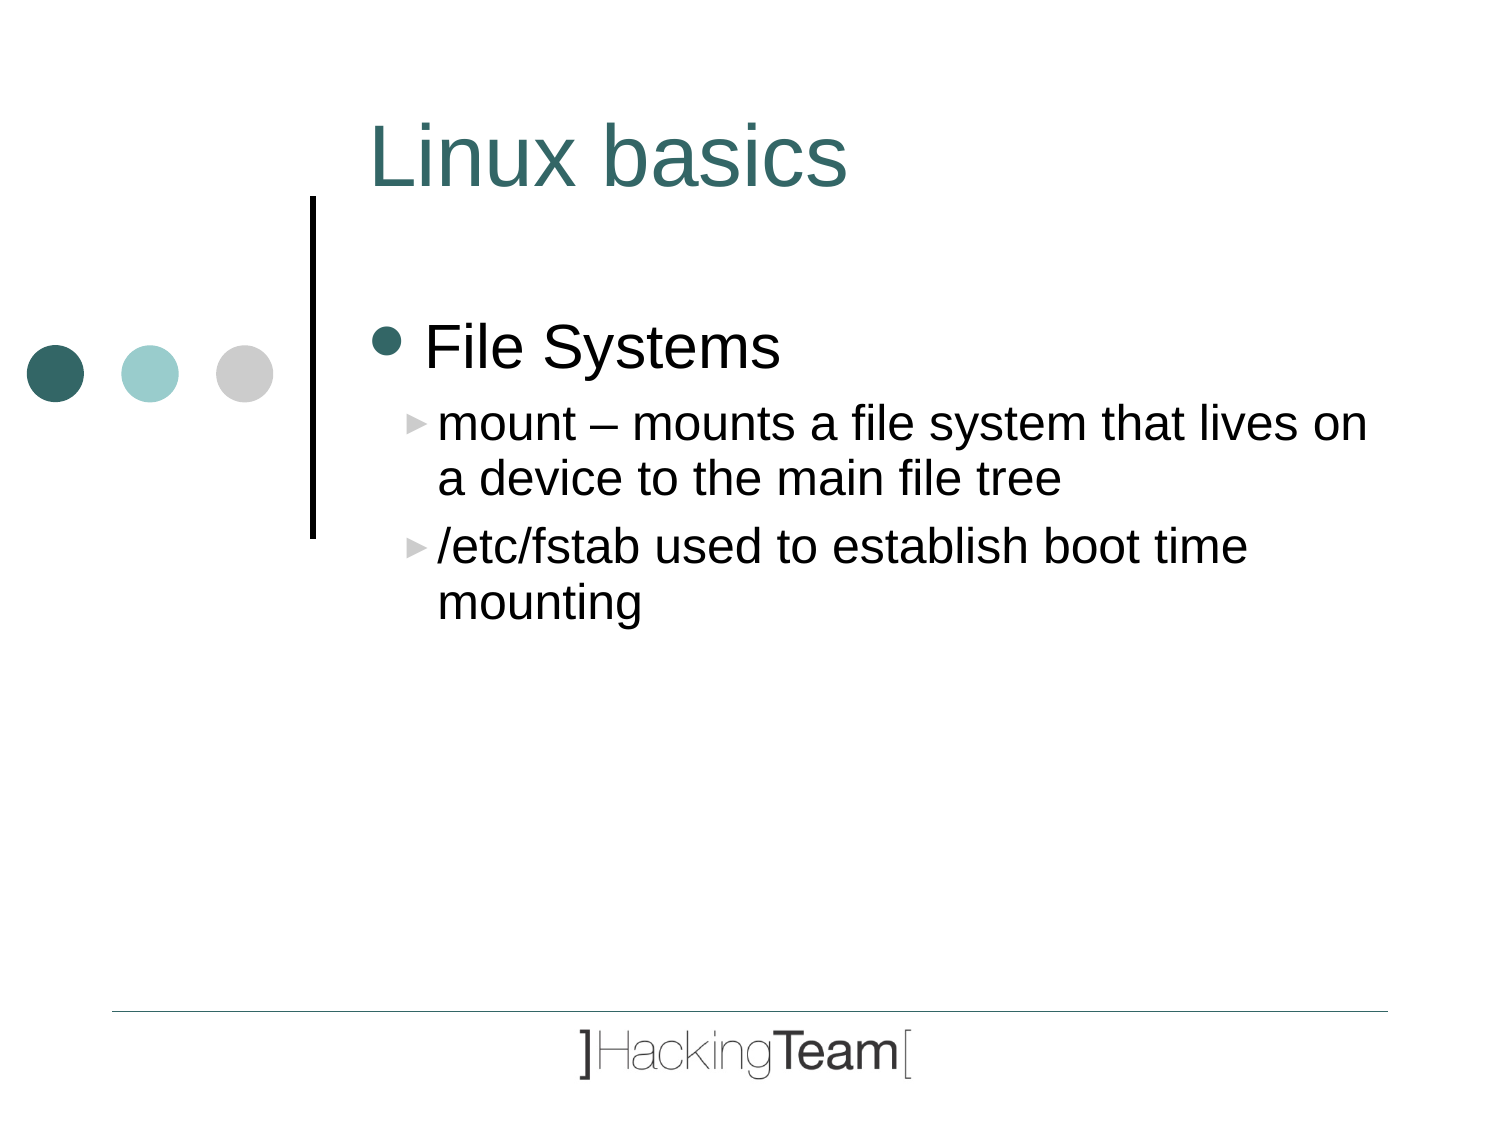

# Linux basics
File Systems
mount – mounts a file system that lives on a device to the main file tree
/etc/fstab used to establish boot time mounting